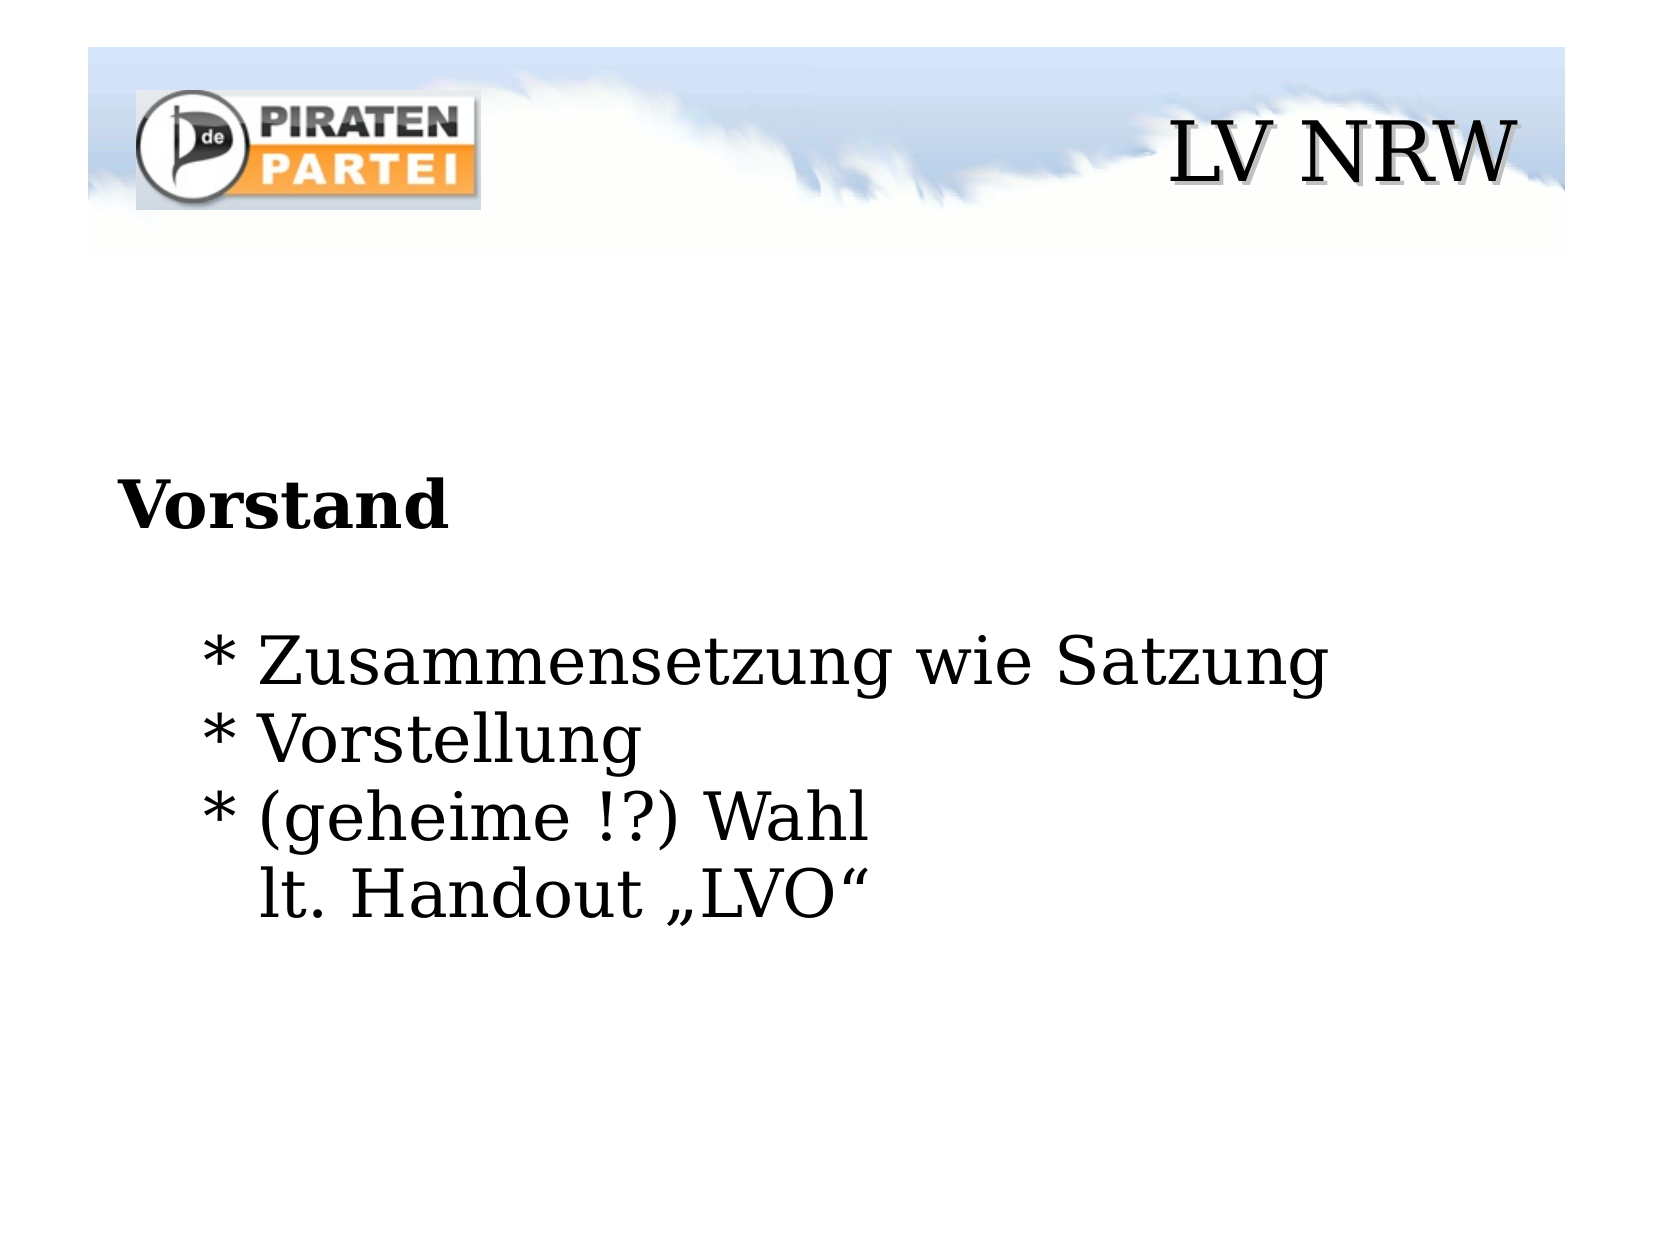

# LV NRW
Vorstand
 * Zusammensetzung wie Satzung
 * Vorstellung
 * (geheime !?) Wahl
 lt. Handout „LVO“